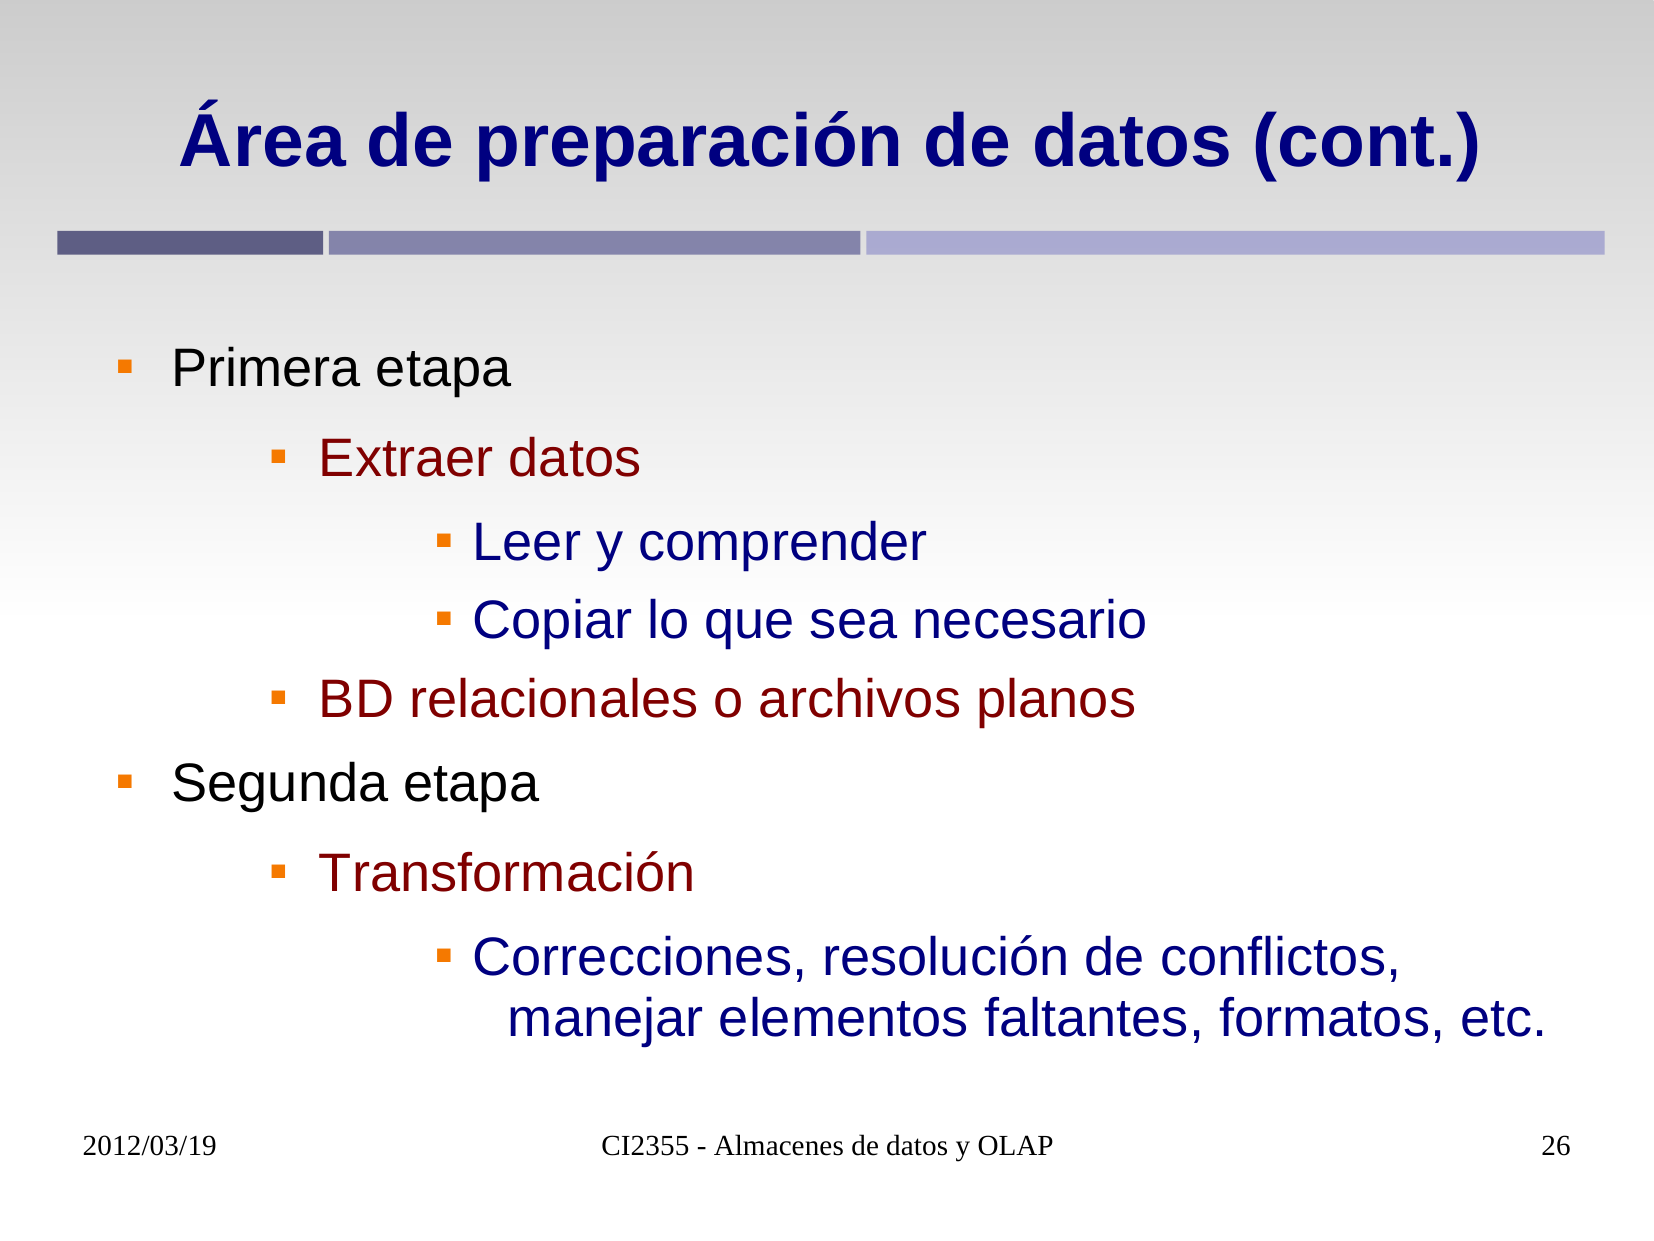

# Área de preparación de datos (cont.)
Primera etapa
Extraer datos
Leer y comprender
Copiar lo que sea necesario
BD relacionales o archivos planos
Segunda etapa
Transformación
Correcciones, resolución de conflictos, manejar elementos faltantes, formatos, etc.
2012/03/19
CI2355 - Almacenes de datos y OLAP
26